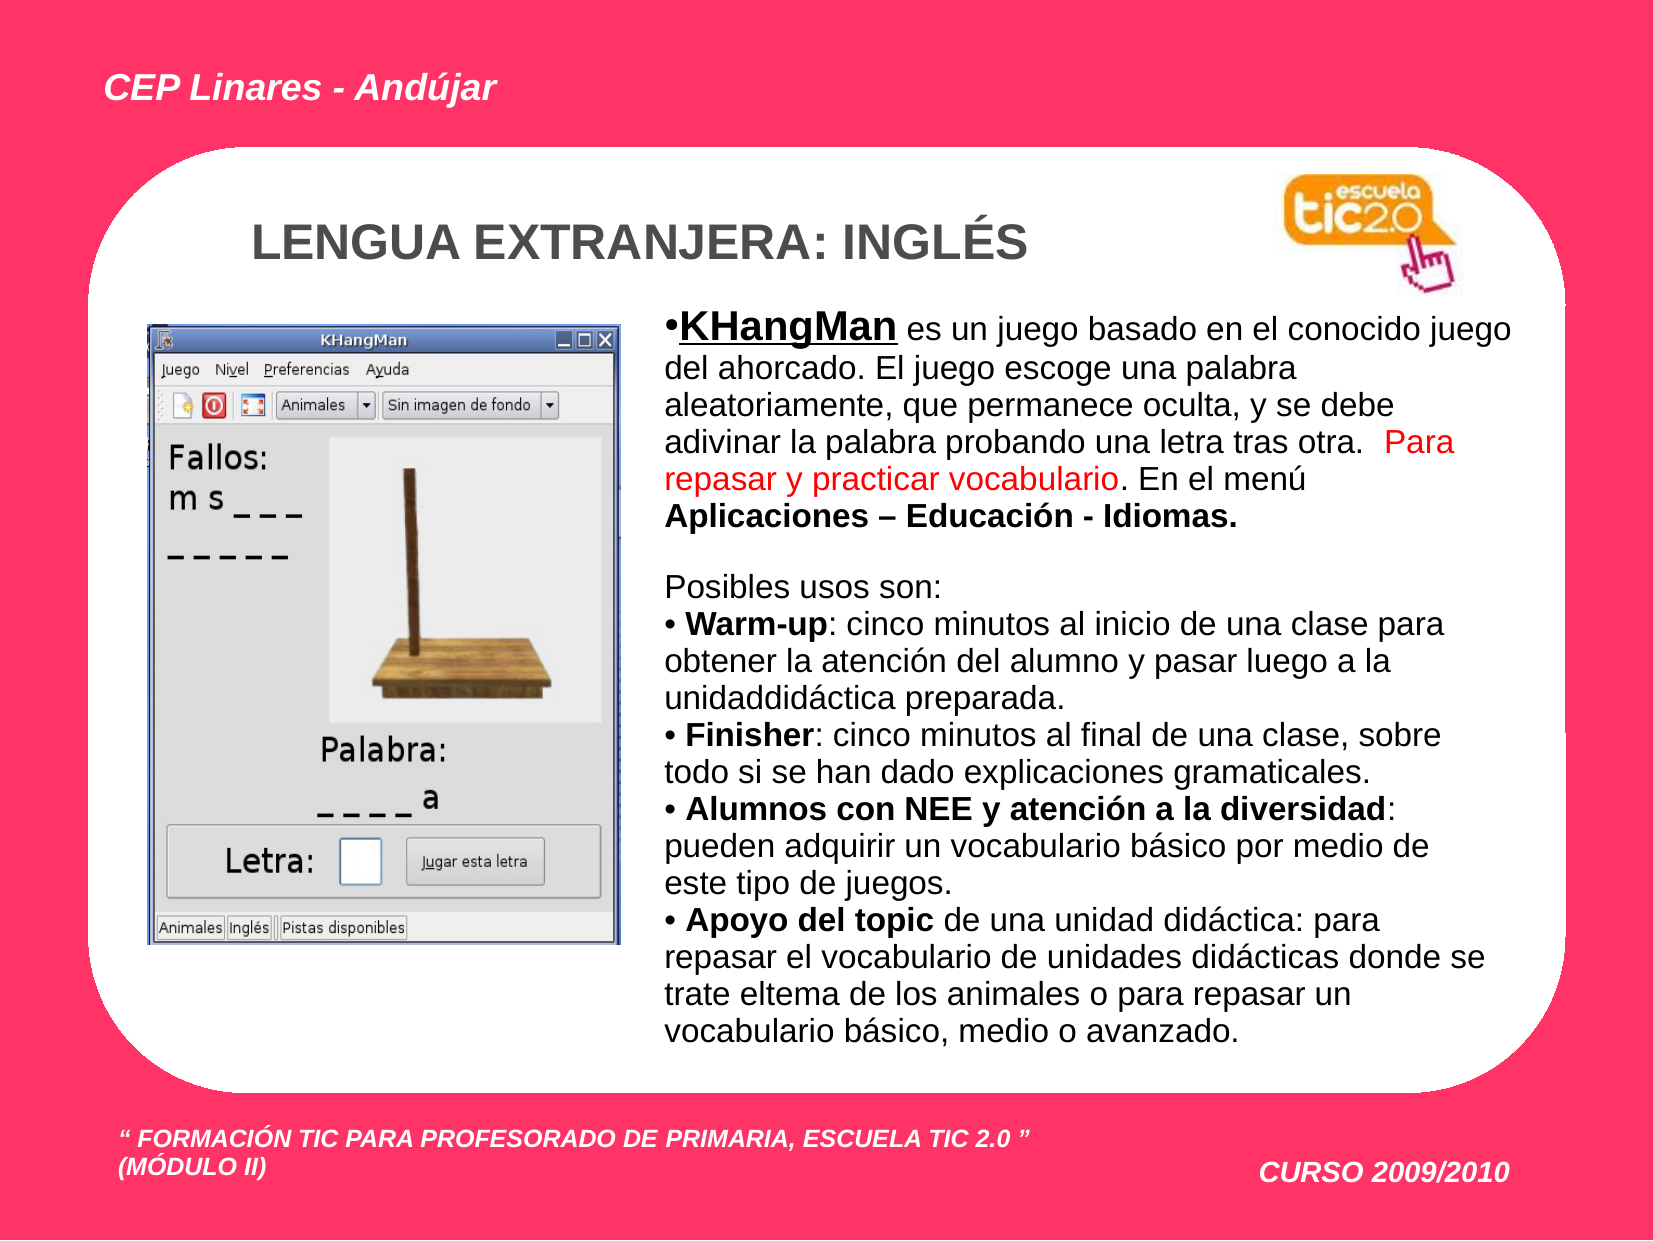

LENGUA EXTRANJERA: INGLÉS
KHangMan es un juego basado en el conocido juego del ahorcado. El juego escoge una palabra aleatoriamente, que permanece oculta, y se debe adivinar la palabra probando una letra tras otra. Para repasar y practicar vocabulario. En el menú Aplicaciones – Educación - Idiomas.
Posibles usos son:
• Warm-up: cinco minutos al inicio de una clase para obtener la atención del alumno y pasar luego a la unidaddidáctica preparada.
• Finisher: cinco minutos al final de una clase, sobre todo si se han dado explicaciones gramaticales.
• Alumnos con NEE y atención a la diversidad: pueden adquirir un vocabulario básico por medio de este tipo de juegos.
• Apoyo del topic de una unidad didáctica: para repasar el vocabulario de unidades didácticas donde se trate eltema de los animales o para repasar un vocabulario básico, medio o avanzado.